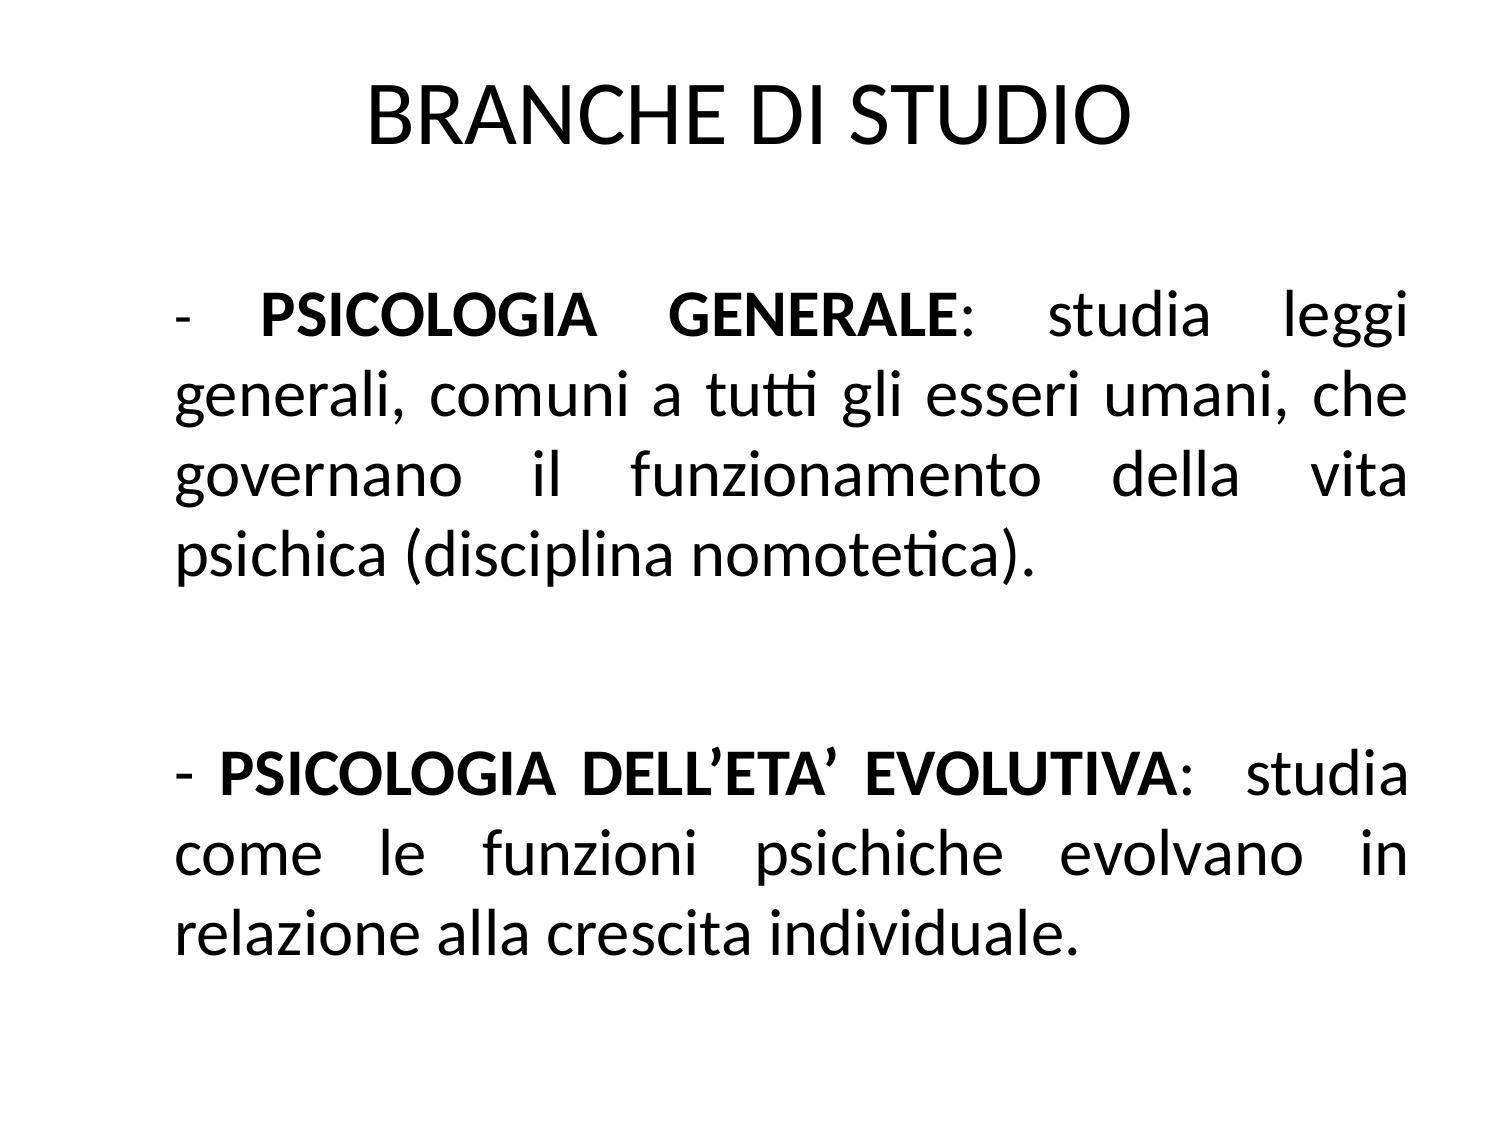

# BRANCHE DI STUDIO
- PSICOLOGIA GENERALE: studia leggi generali, comuni a tutti gli esseri umani, che governano il funzionamento della vita psichica (disciplina nomotetica).
- PSICOLOGIA DELL’ETA’ EVOLUTIVA: studia come le funzioni psichiche evolvano in relazione alla crescita individuale.